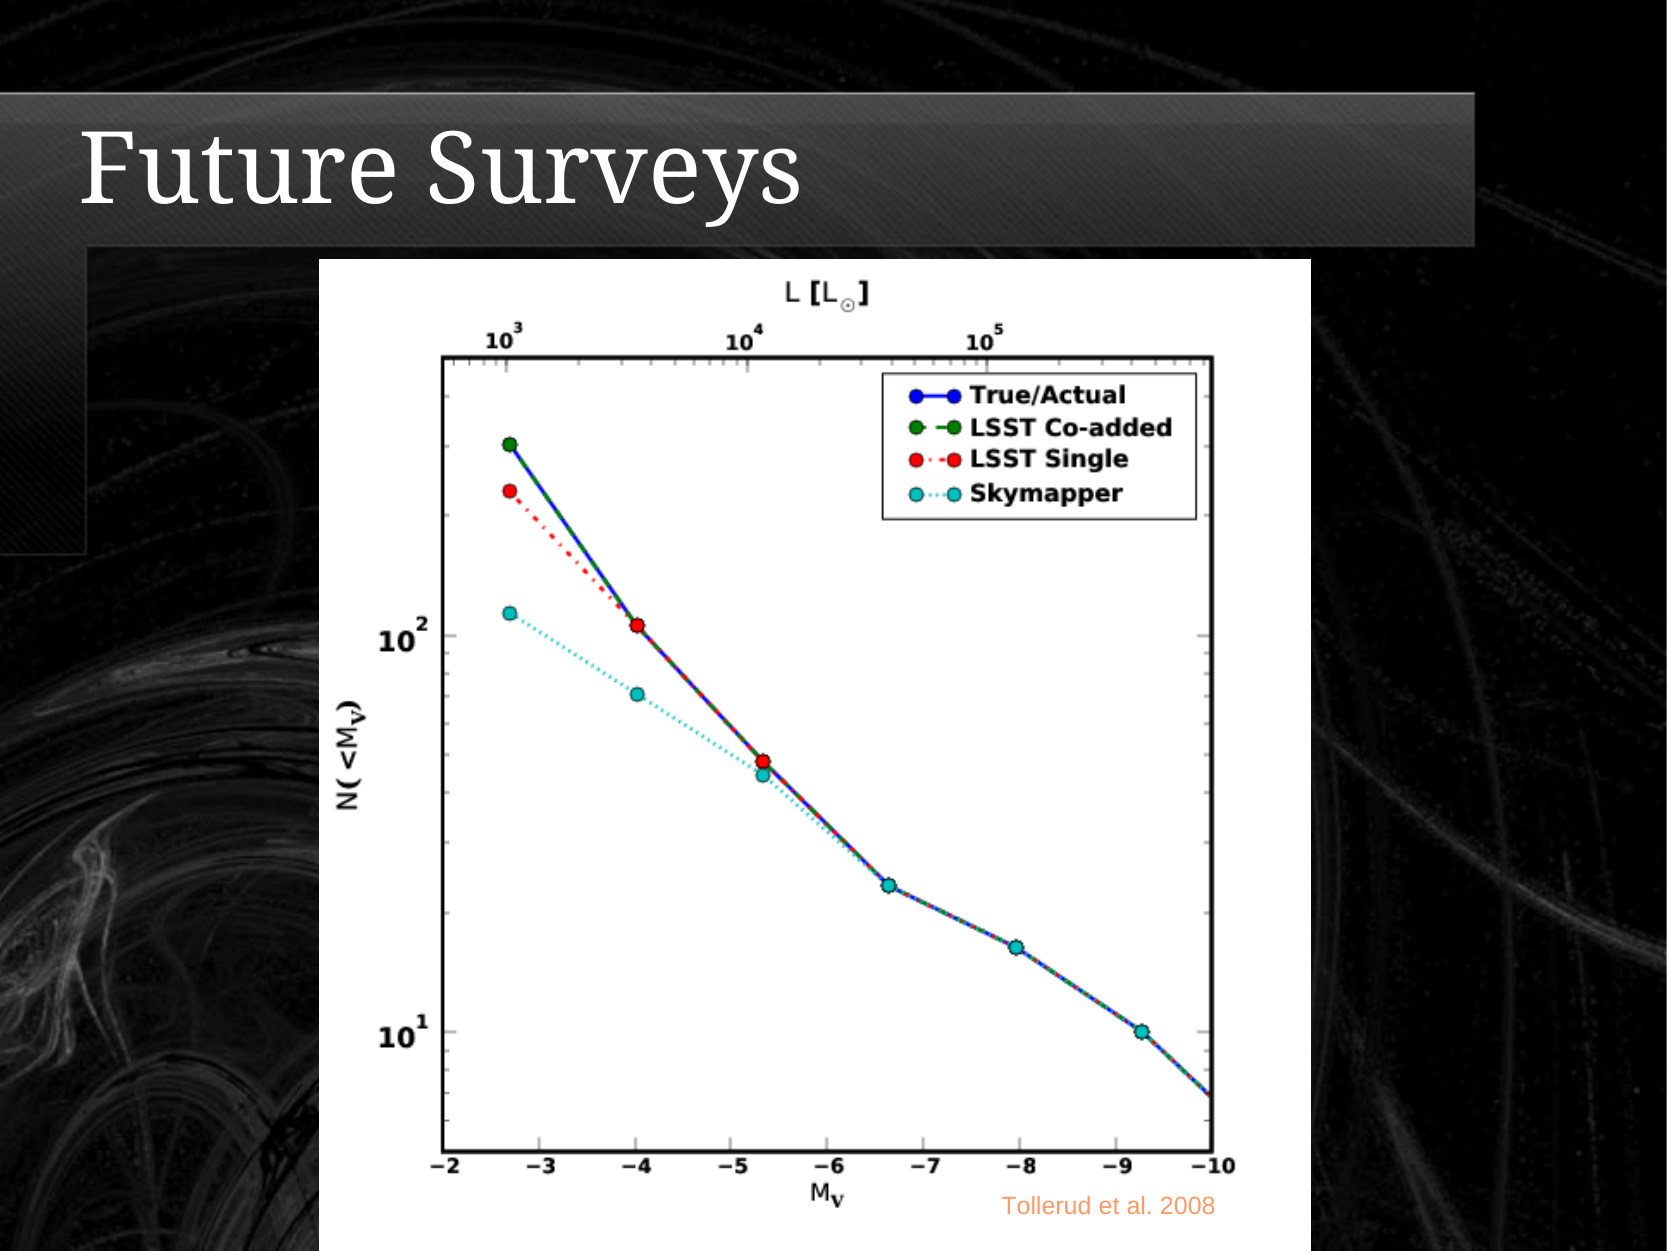

# Future Surveys
Tollerud et al. 2008